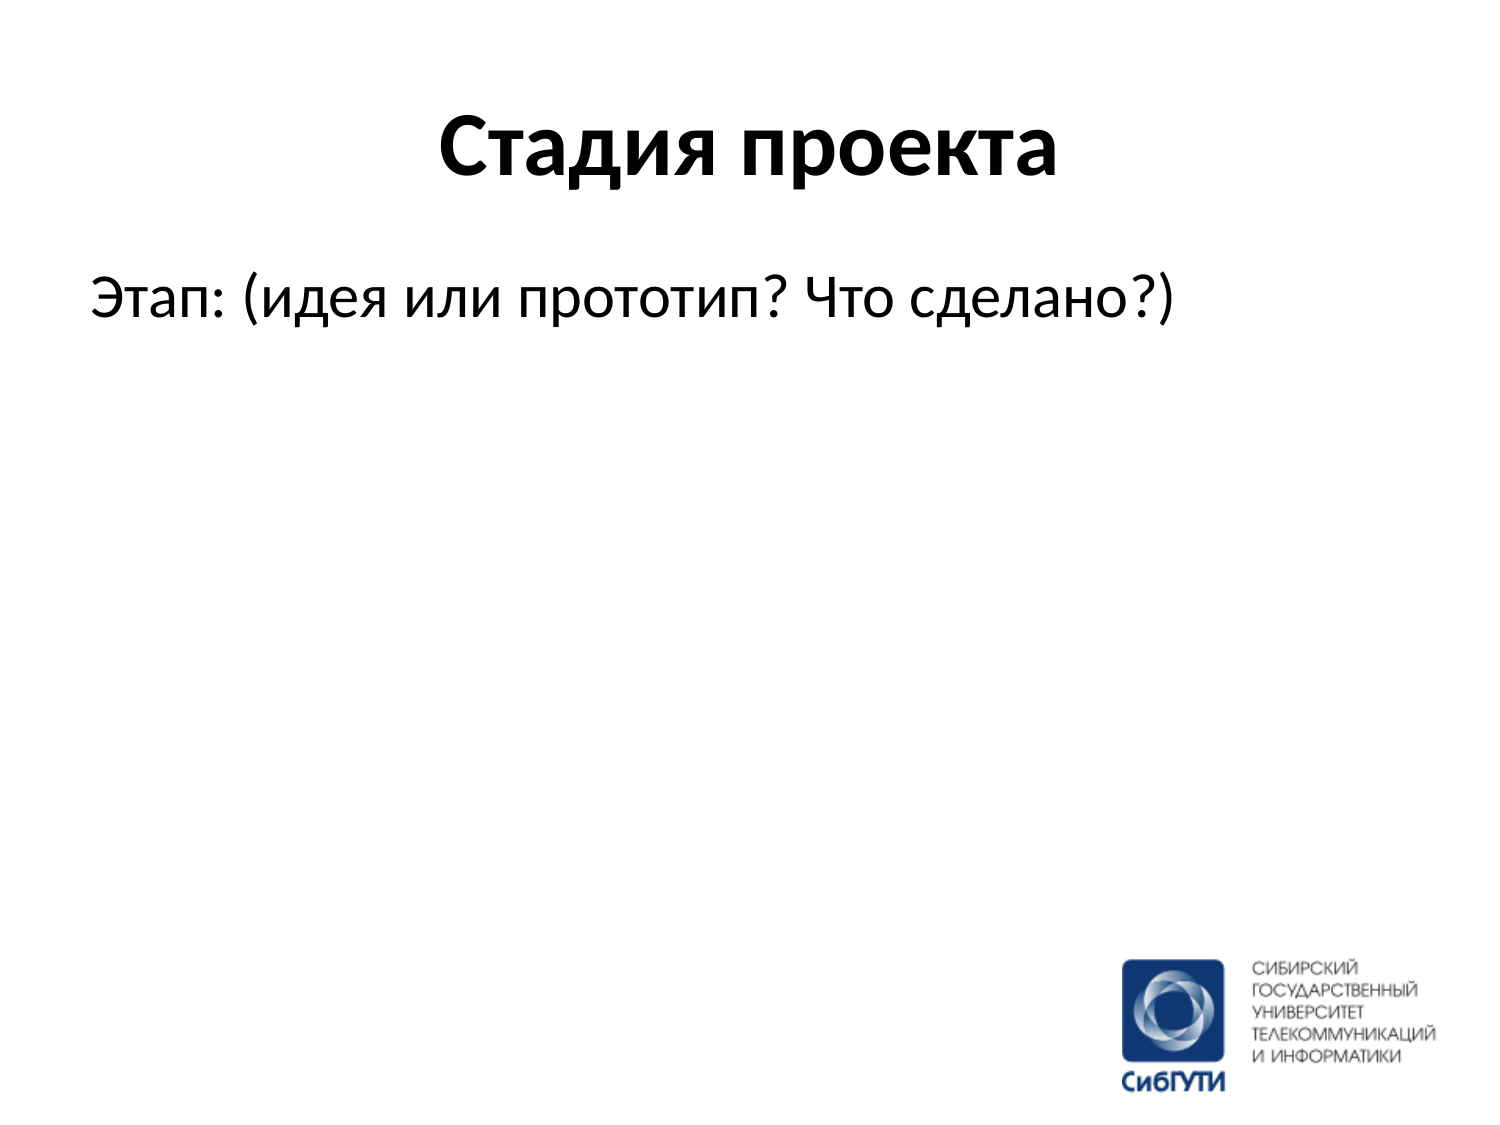

# Стадия проекта
Этап: (идея или прототип? Что сделано?)